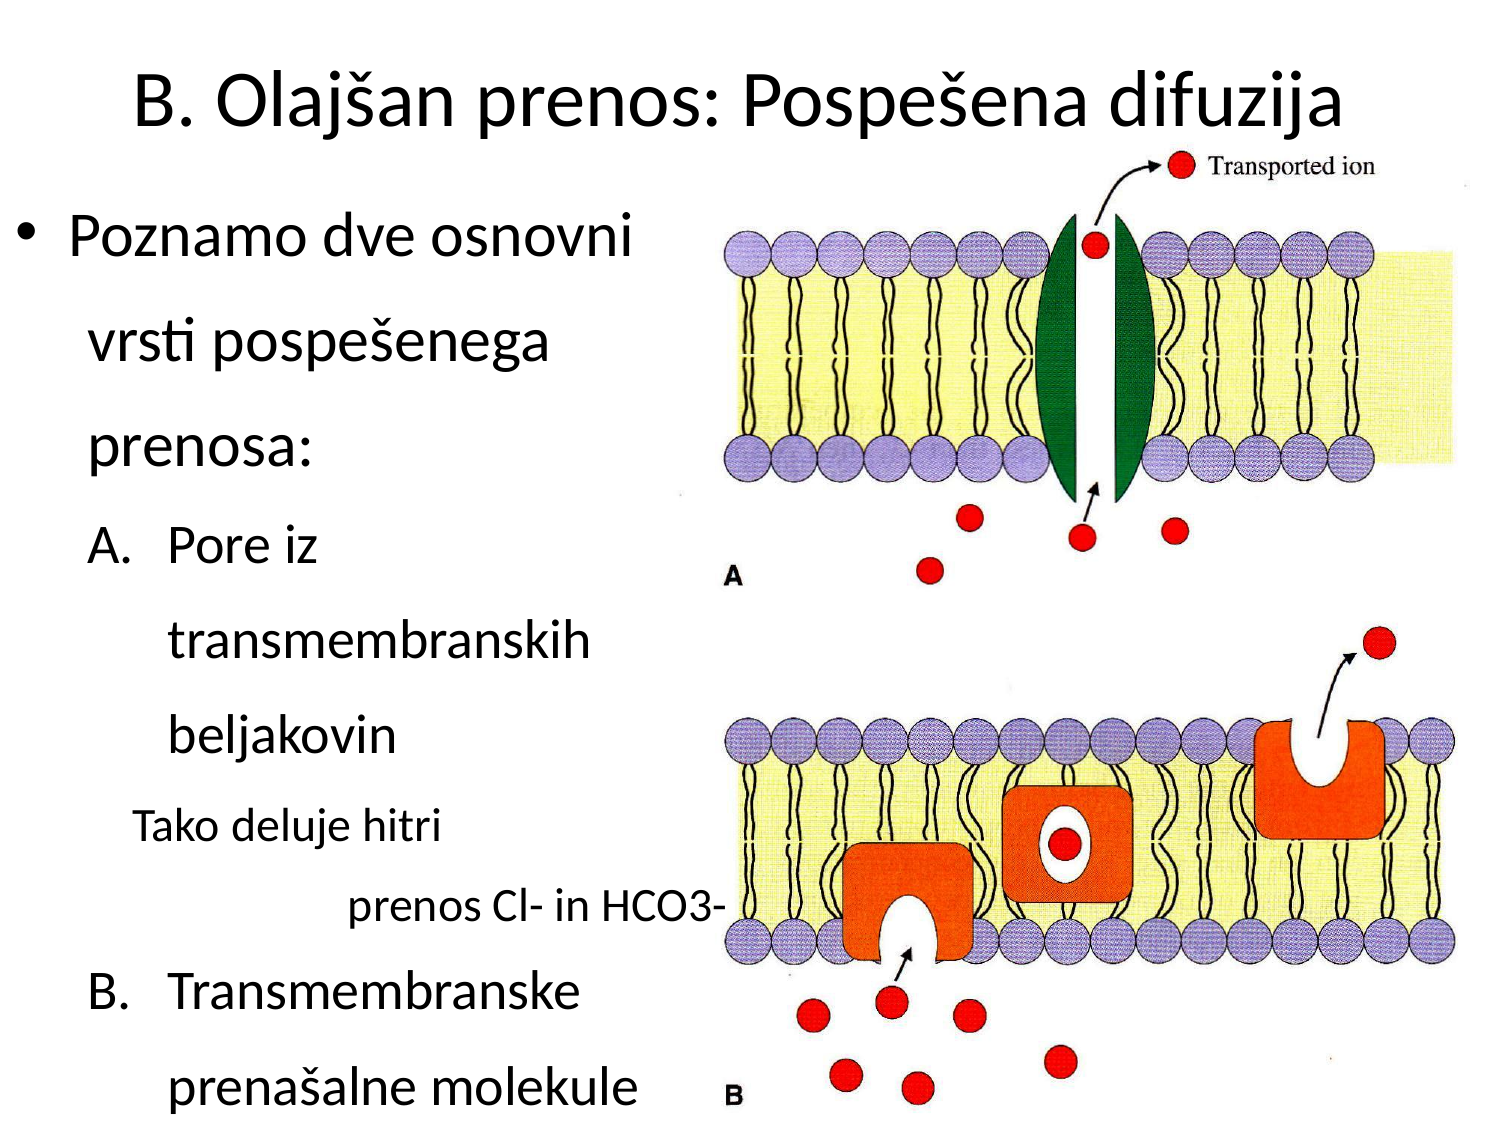

# B. Olajšan prenos: Pospešena difuzija
Poznamo dve osnovni
	vrsti pospešenega
	prenosa:
Pore iz
	transmembranskih
	beljakovin
Tako deluje hitri
	prenos Cl- in HCO3-
Transmembranske
	prenašalne molekule